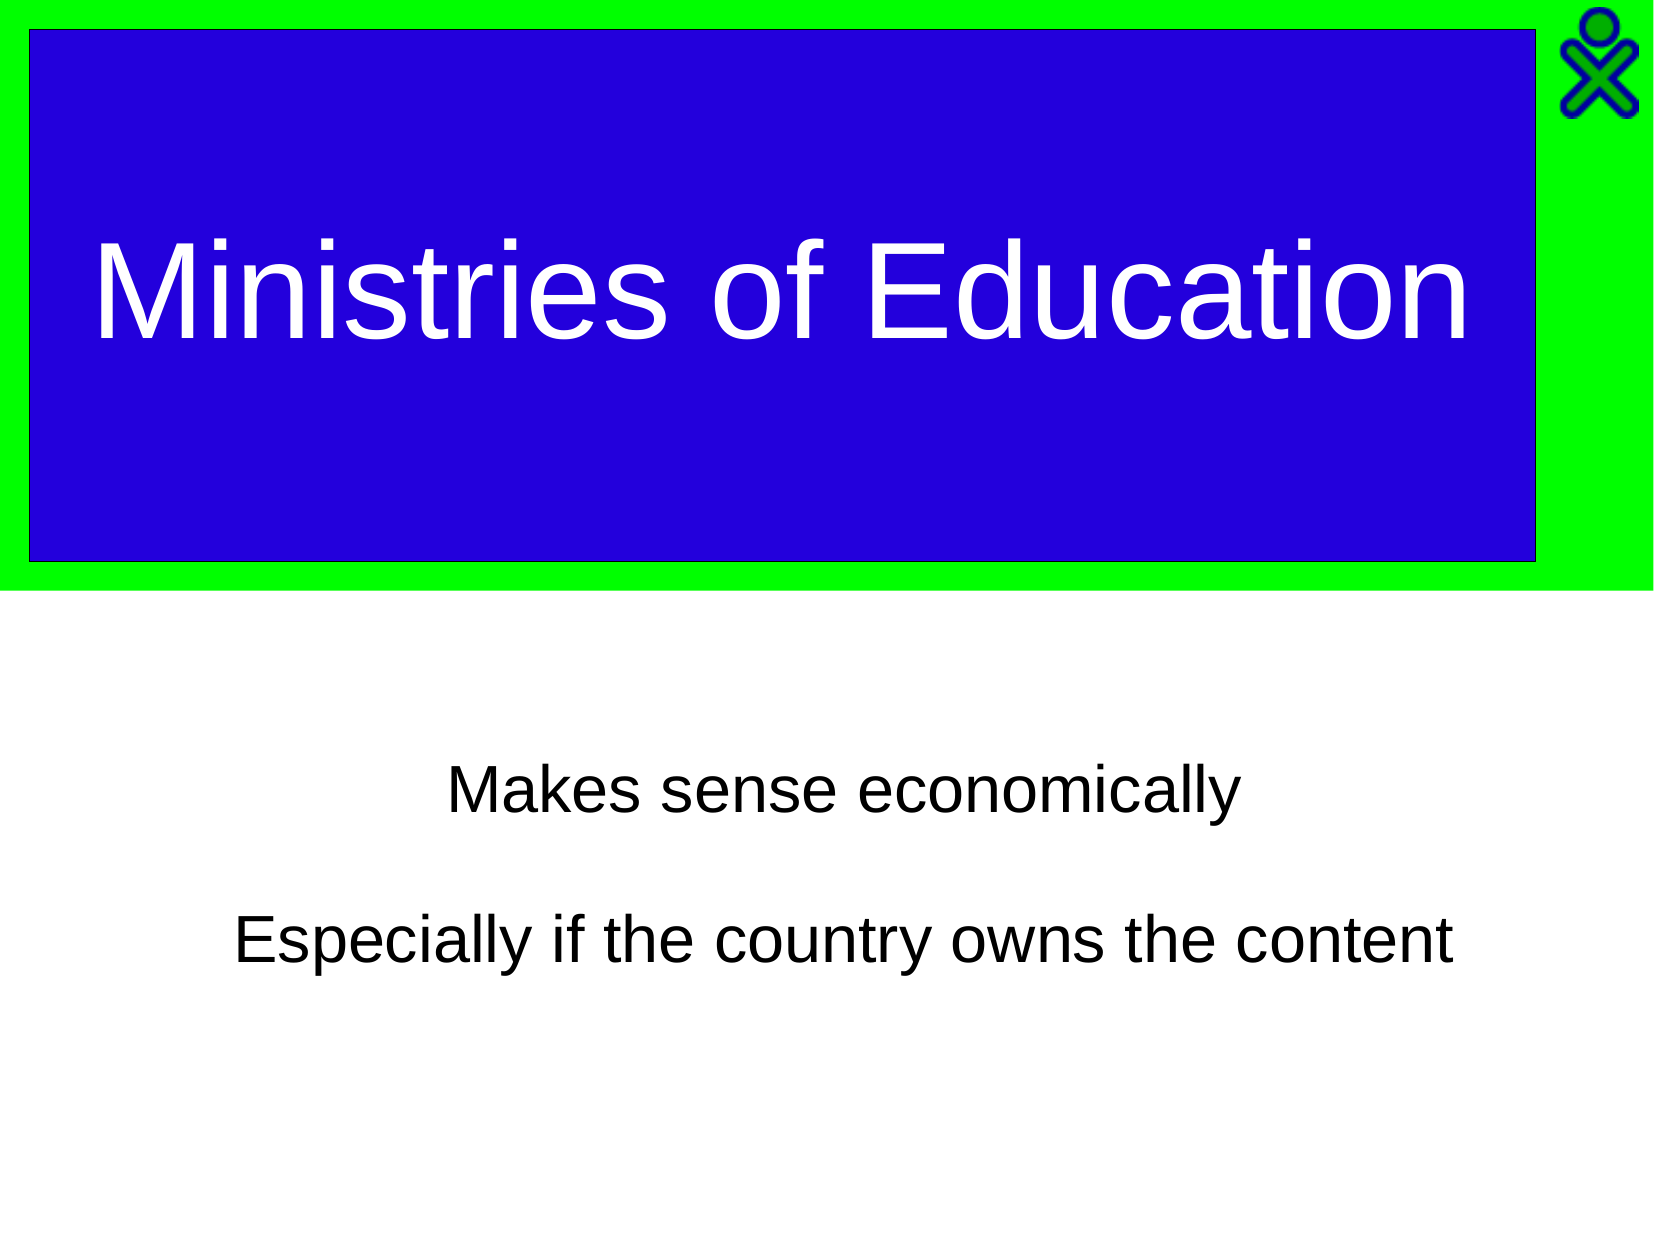

# Ministries of Education
Makes sense economically
Especially if the country owns the content